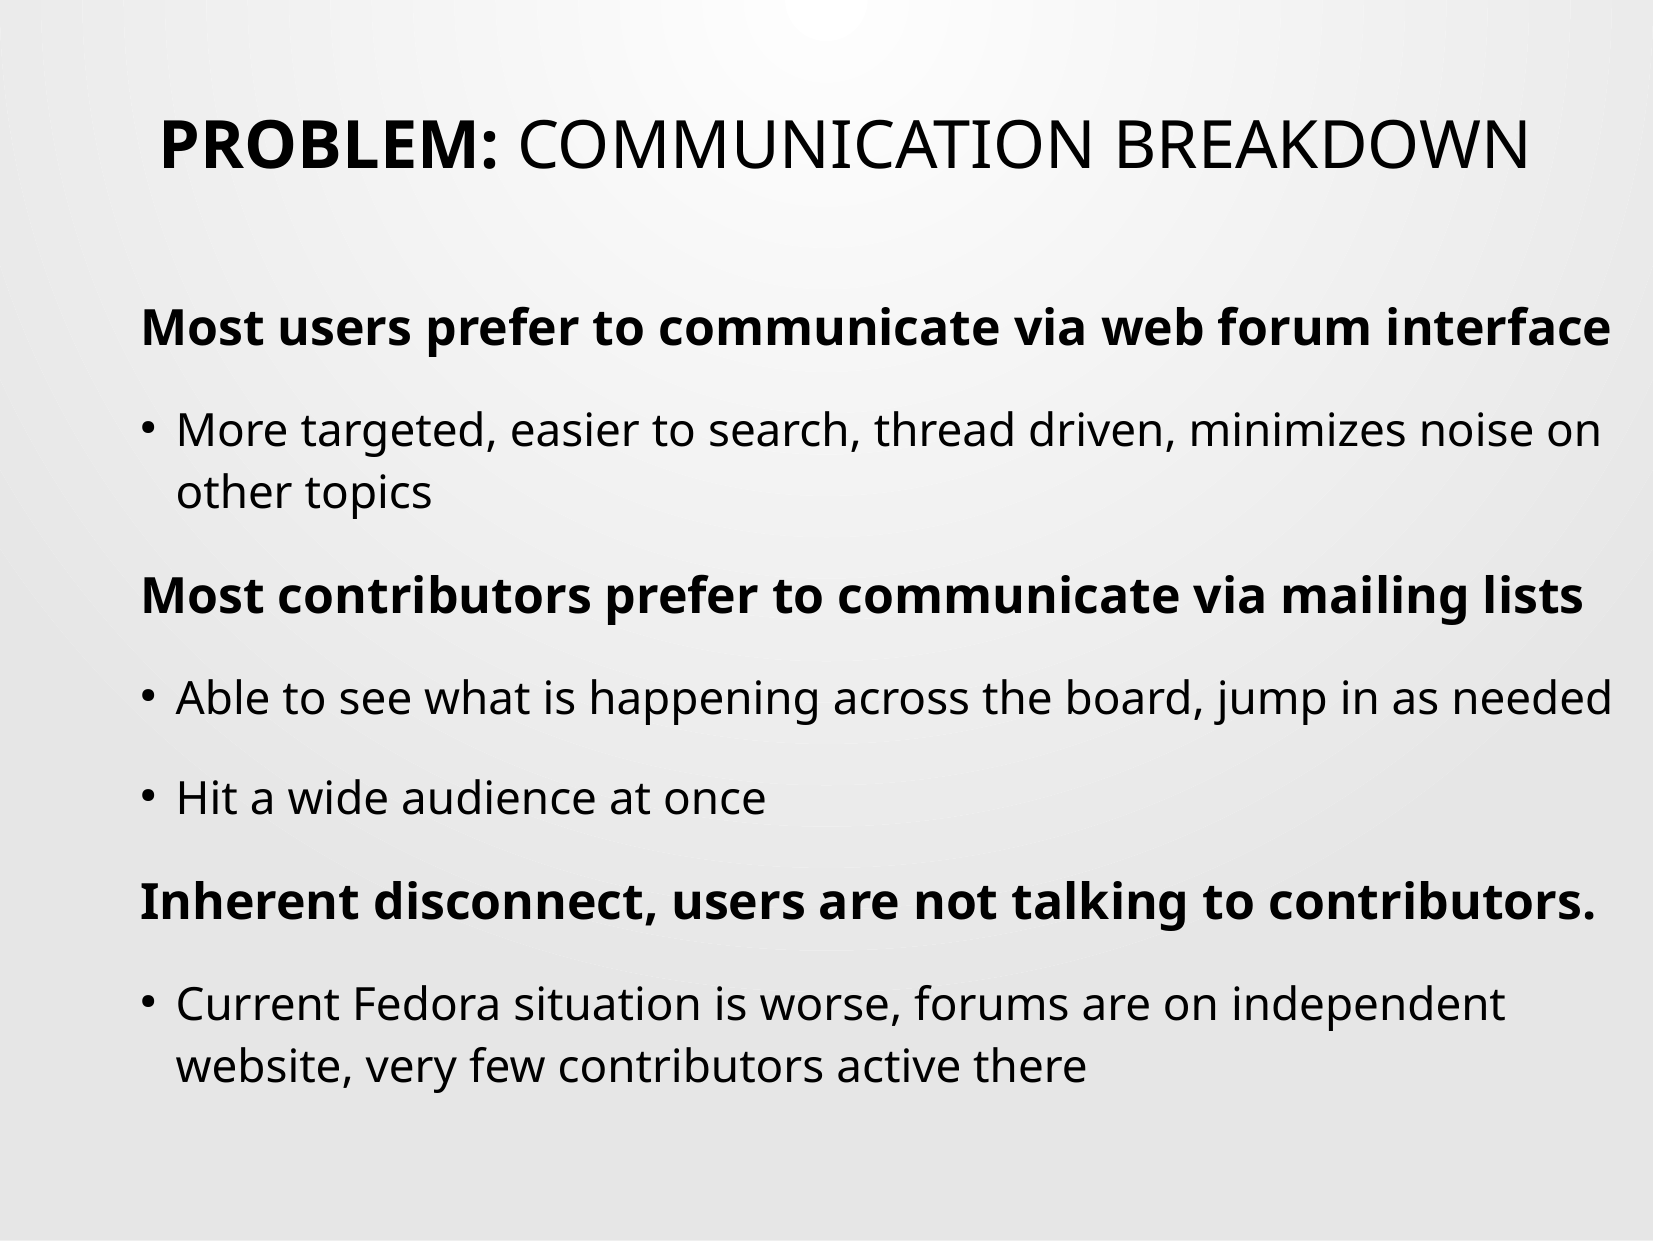

PROBLEM: COMMUNICATION BREAKDOWN
Most users prefer to communicate via web forum interface
More targeted, easier to search, thread driven, minimizes noise on
other topics
Most contributors prefer to communicate via mailing lists
Able to see what is happening across the board, jump in as needed
Hit a wide audience at once
Inherent disconnect, users are not talking to contributors.
Current Fedora situation is worse, forums are on independent
website, very few contributors active there